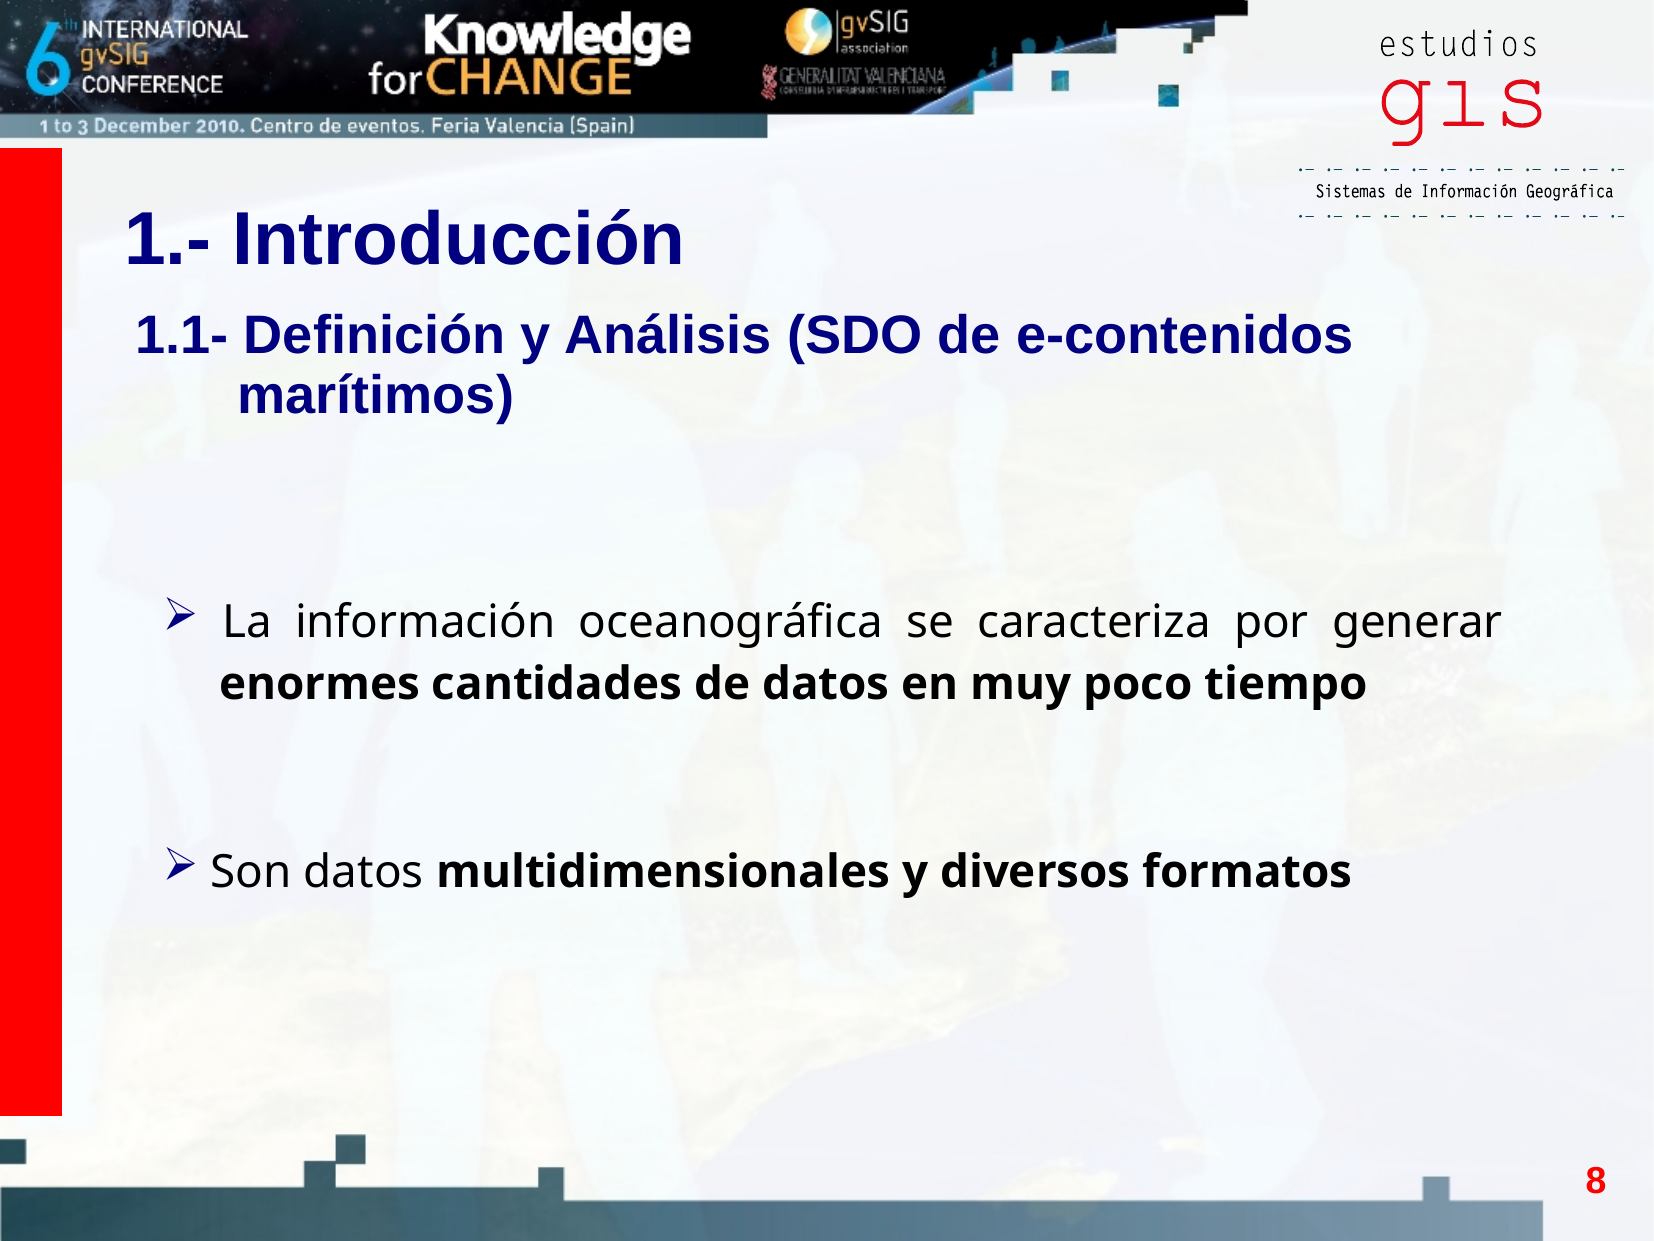

1.- Introducción
 1.1- Definición y Análisis (SDO de e-contenidos marítimos)
 La información oceanográfica se caracteriza por generar enormes cantidades de datos en muy poco tiempo
 Son datos multidimensionales y diversos formatos
8